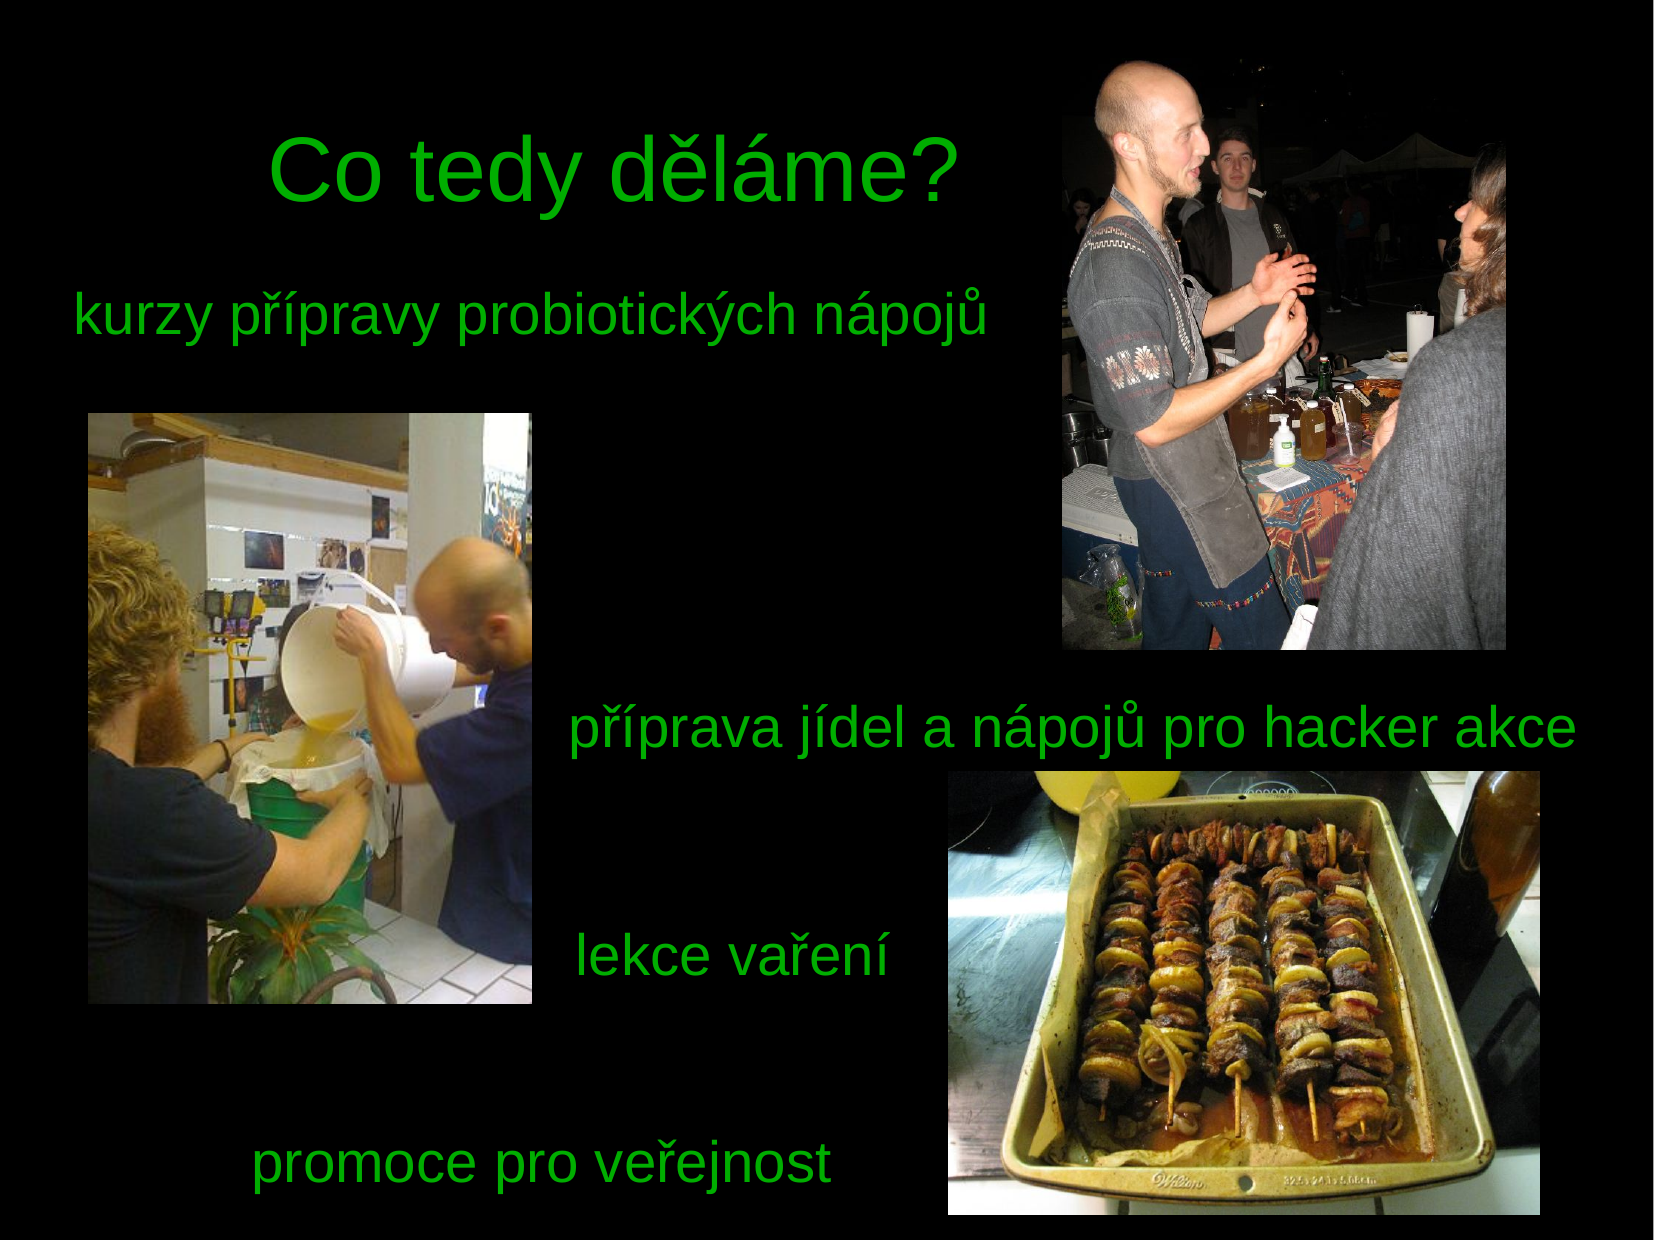

# Co tedy děláme?
kurzy přípravy probiotických nápojů
příprava jídel a nápojů pro hacker akce
lekce vaření
promoce pro veřejnost